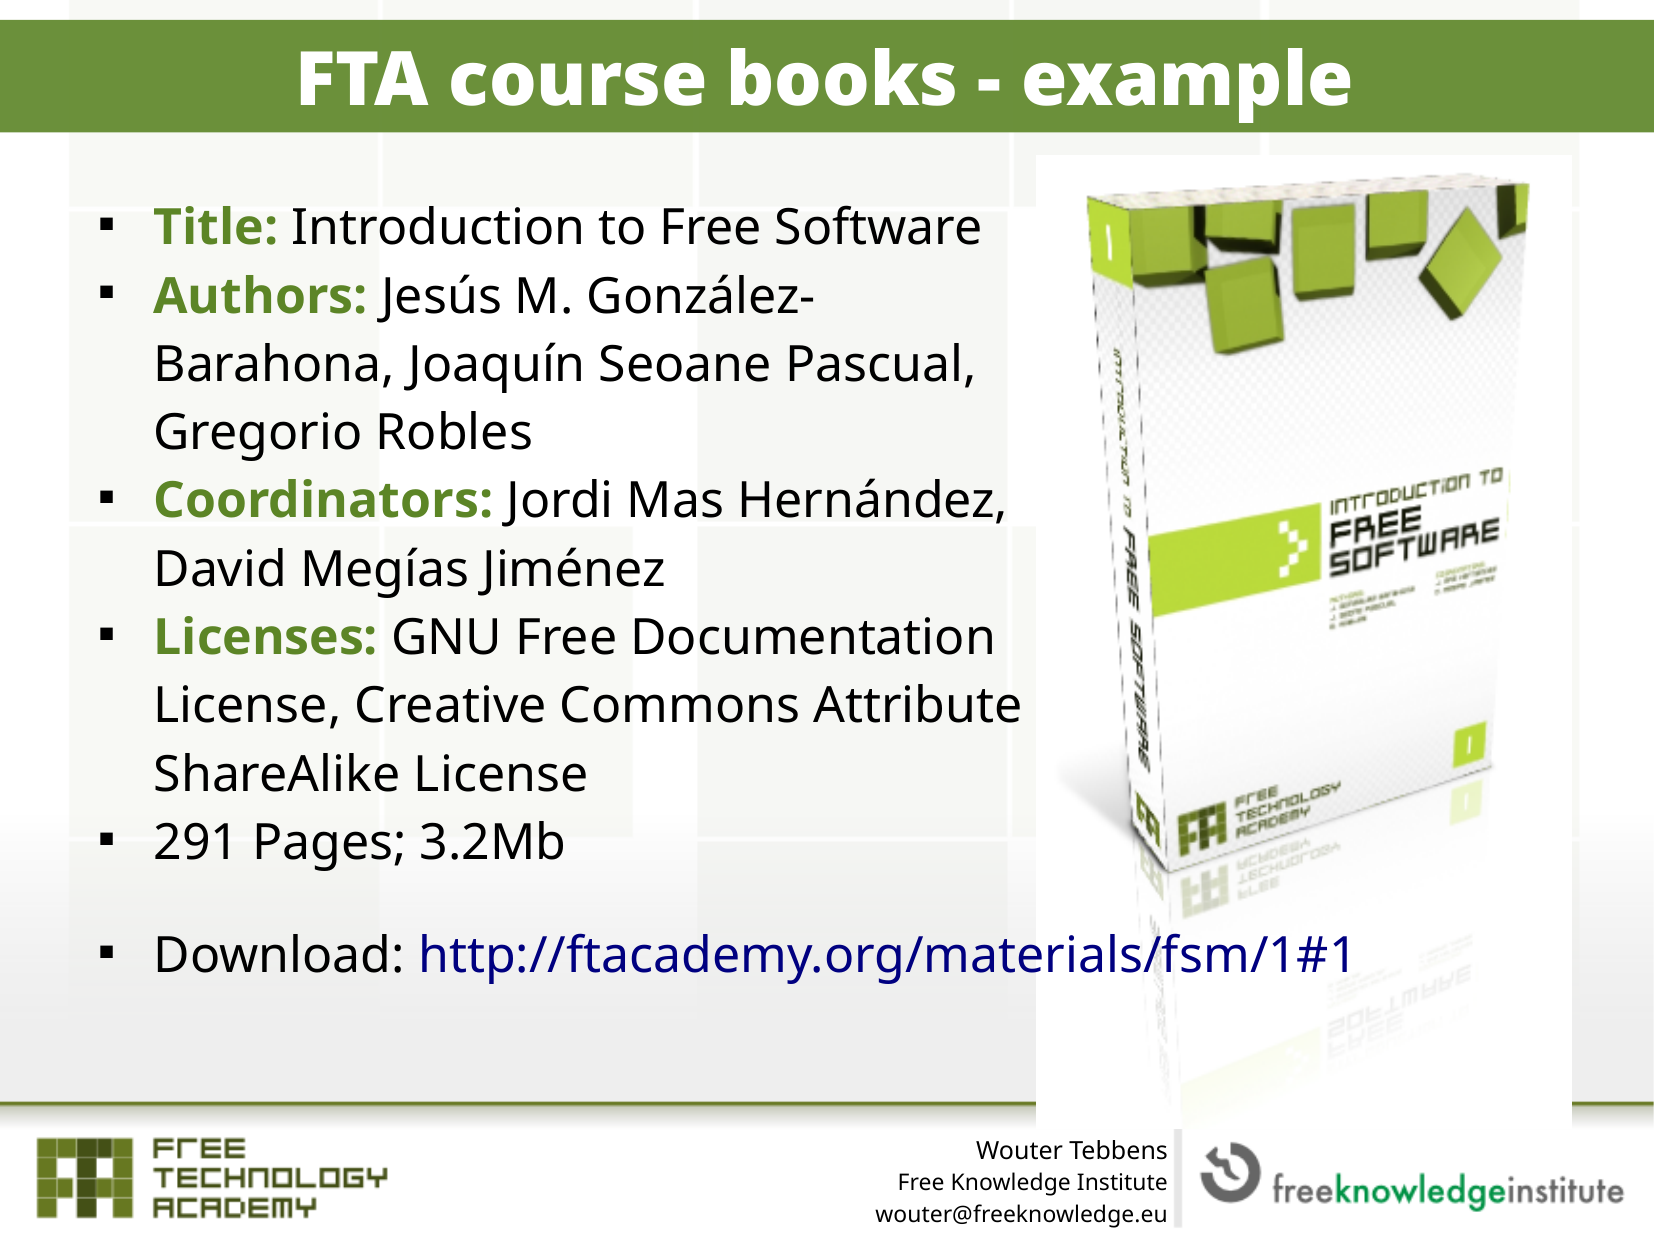

# FTA course books - example
Title: Introduction to Free Software
Authors: Jesús M. González-Barahona, Joaquín Seoane Pascual, Gregorio Robles
Coordinators: Jordi Mas Hernández, David Megías Jiménez
Licenses: GNU Free Documentation License, Creative Commons Attribute ShareAlike License
291 Pages; 3.2Mb
Download: http://ftacademy.org/materials/fsm/1#1